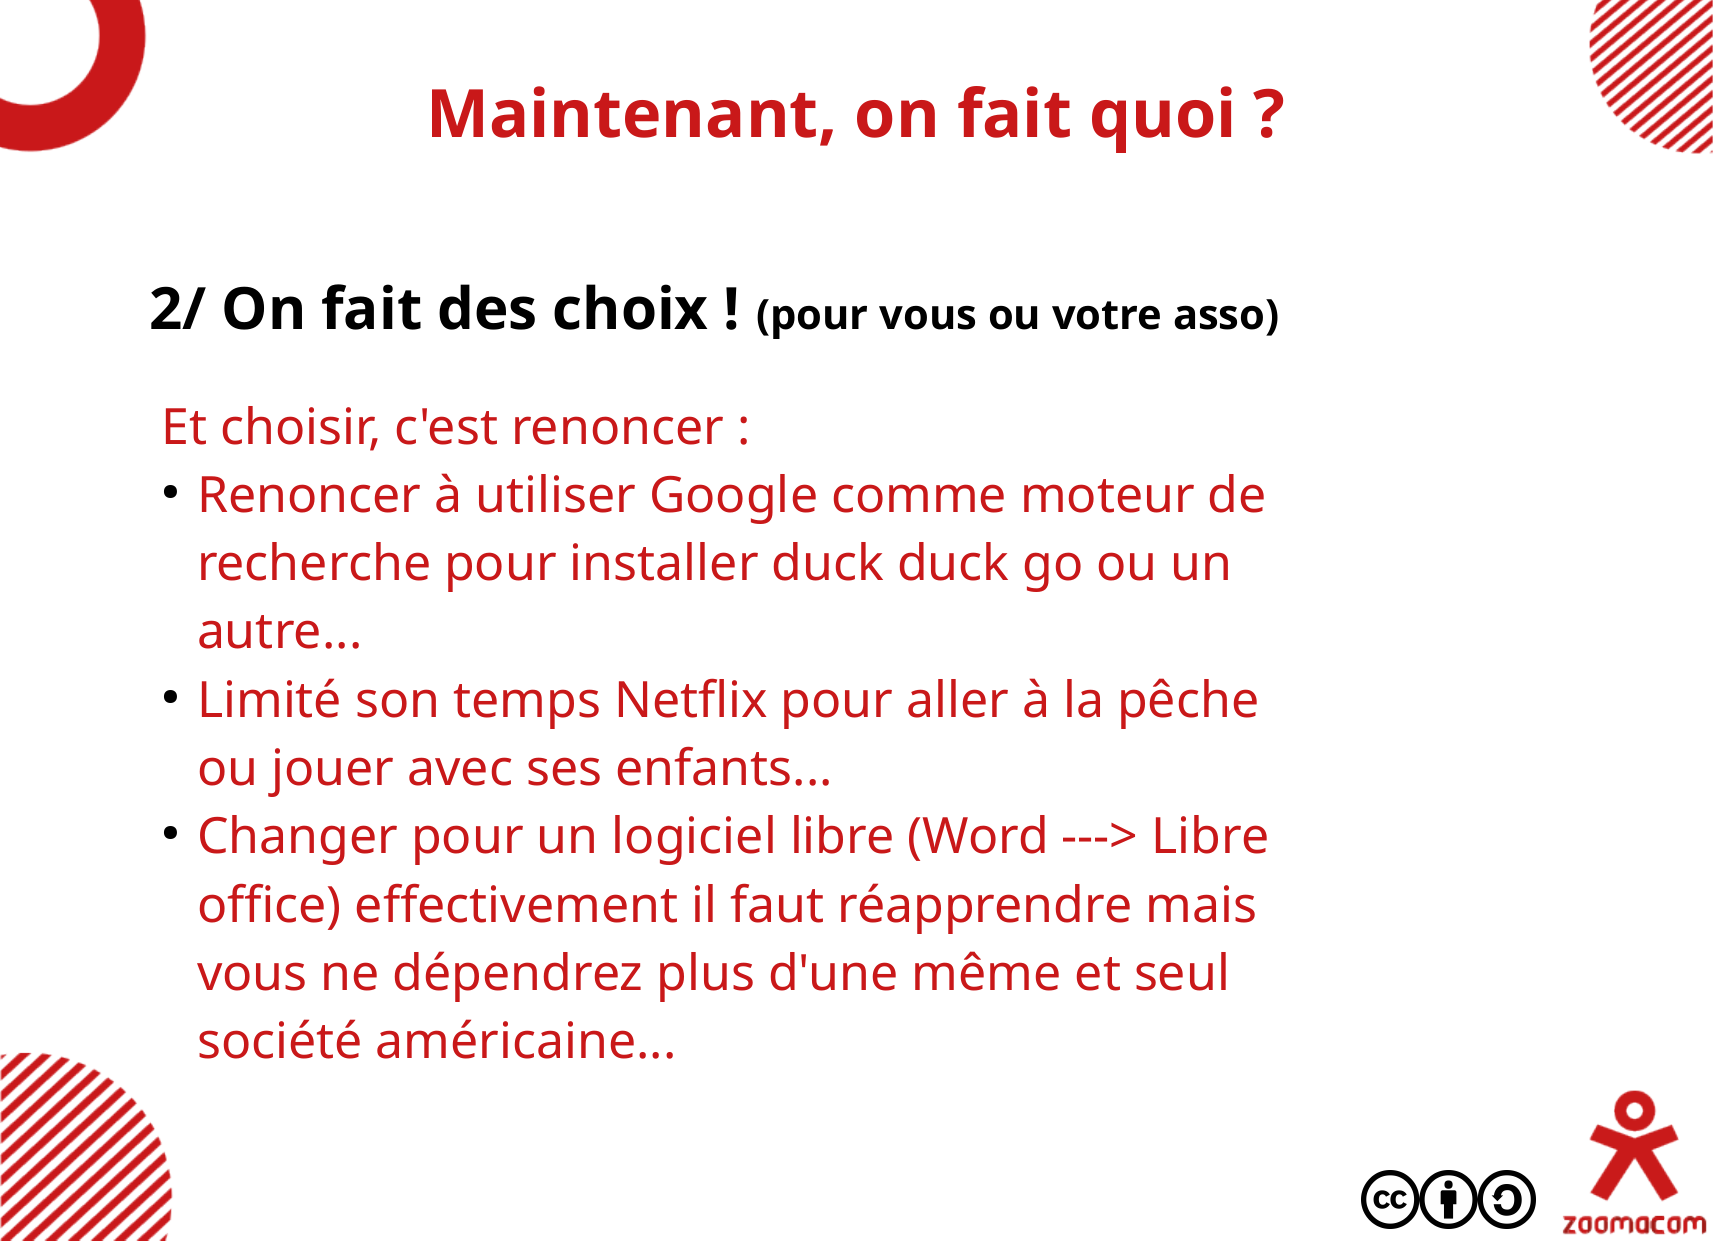

# Maintenant, on fait quoi ?
2/ On fait des choix ! (pour vous ou votre asso)
Et choisir, c'est renoncer :
Renoncer à utiliser Google comme moteur de recherche pour installer duck duck go ou un autre...
Limité son temps Netflix pour aller à la pêche ou jouer avec ses enfants...
Changer pour un logiciel libre (Word ---> Libre office) effectivement il faut réapprendre mais vous ne dépendrez plus d'une même et seul société américaine...